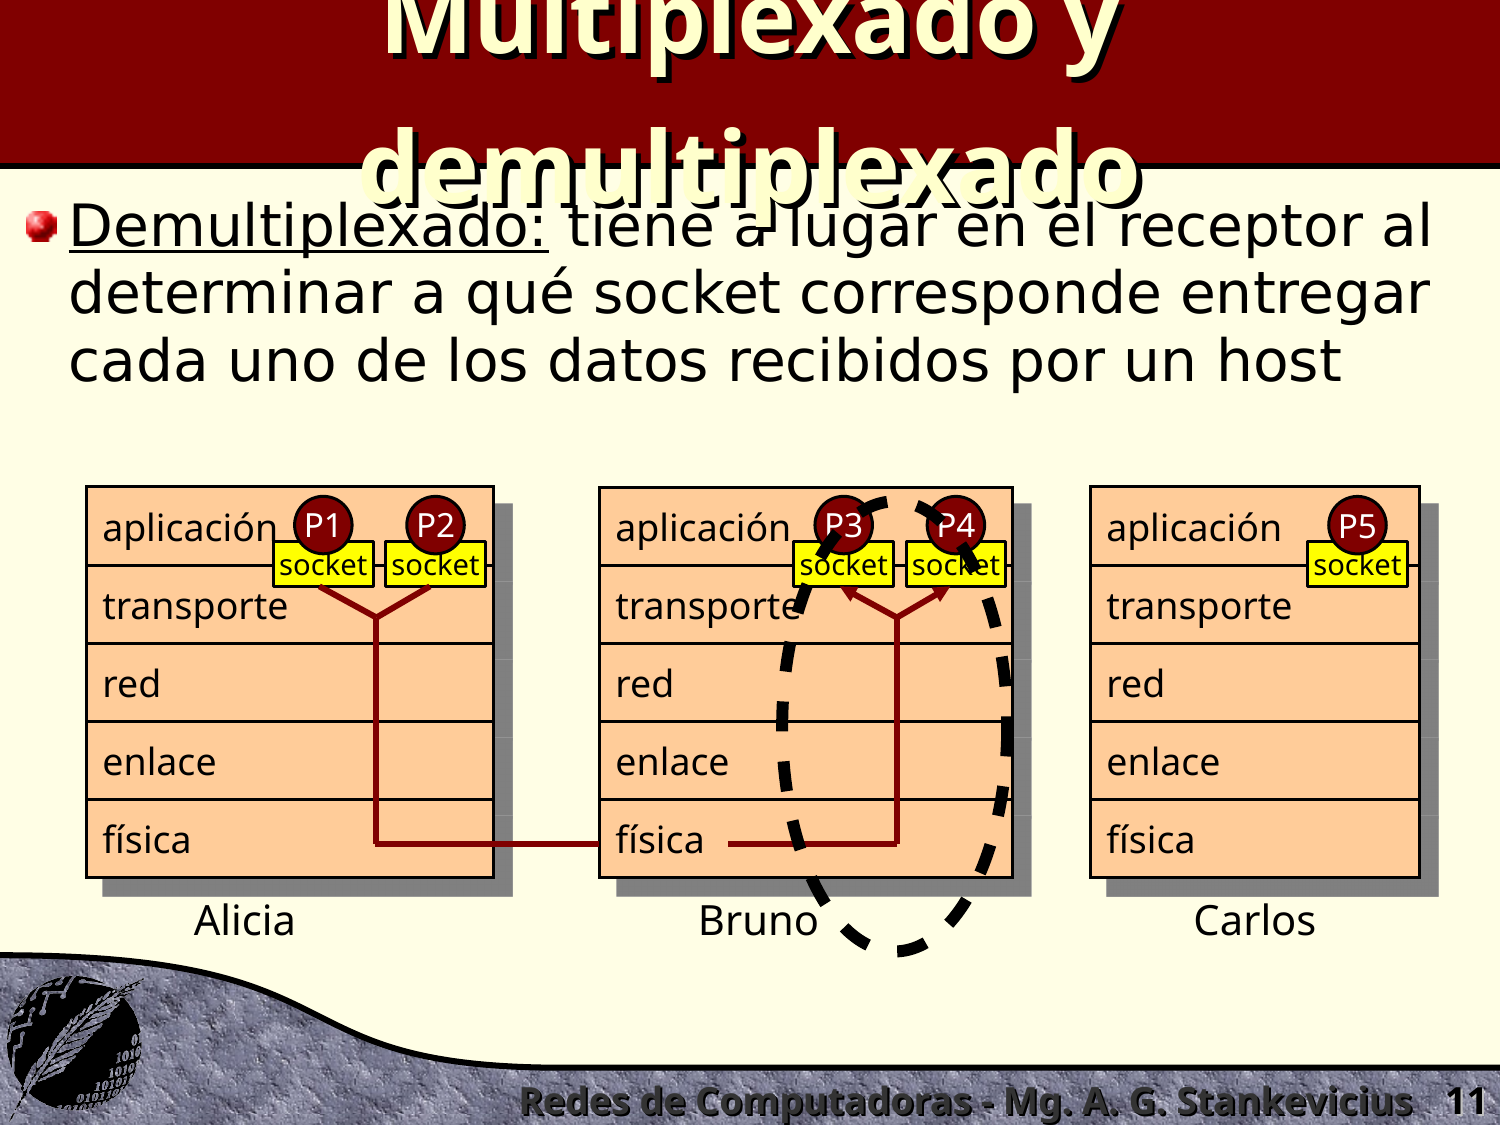

Multiplexado y demultiplexado
# Demultiplexado: tiene a lugar en el receptor al determinar a qué socket corresponde entregar cada uno de los datos recibidos por un host
aplicación
transporte
red
enlace
física
aplicación
transporte
red
enlace
física
aplicación
transporte
red
enlace
física
P1
P3
P2
P4
P5
socket
socket
socket
socket
socket
Alicia
Bruno
Carlos
11